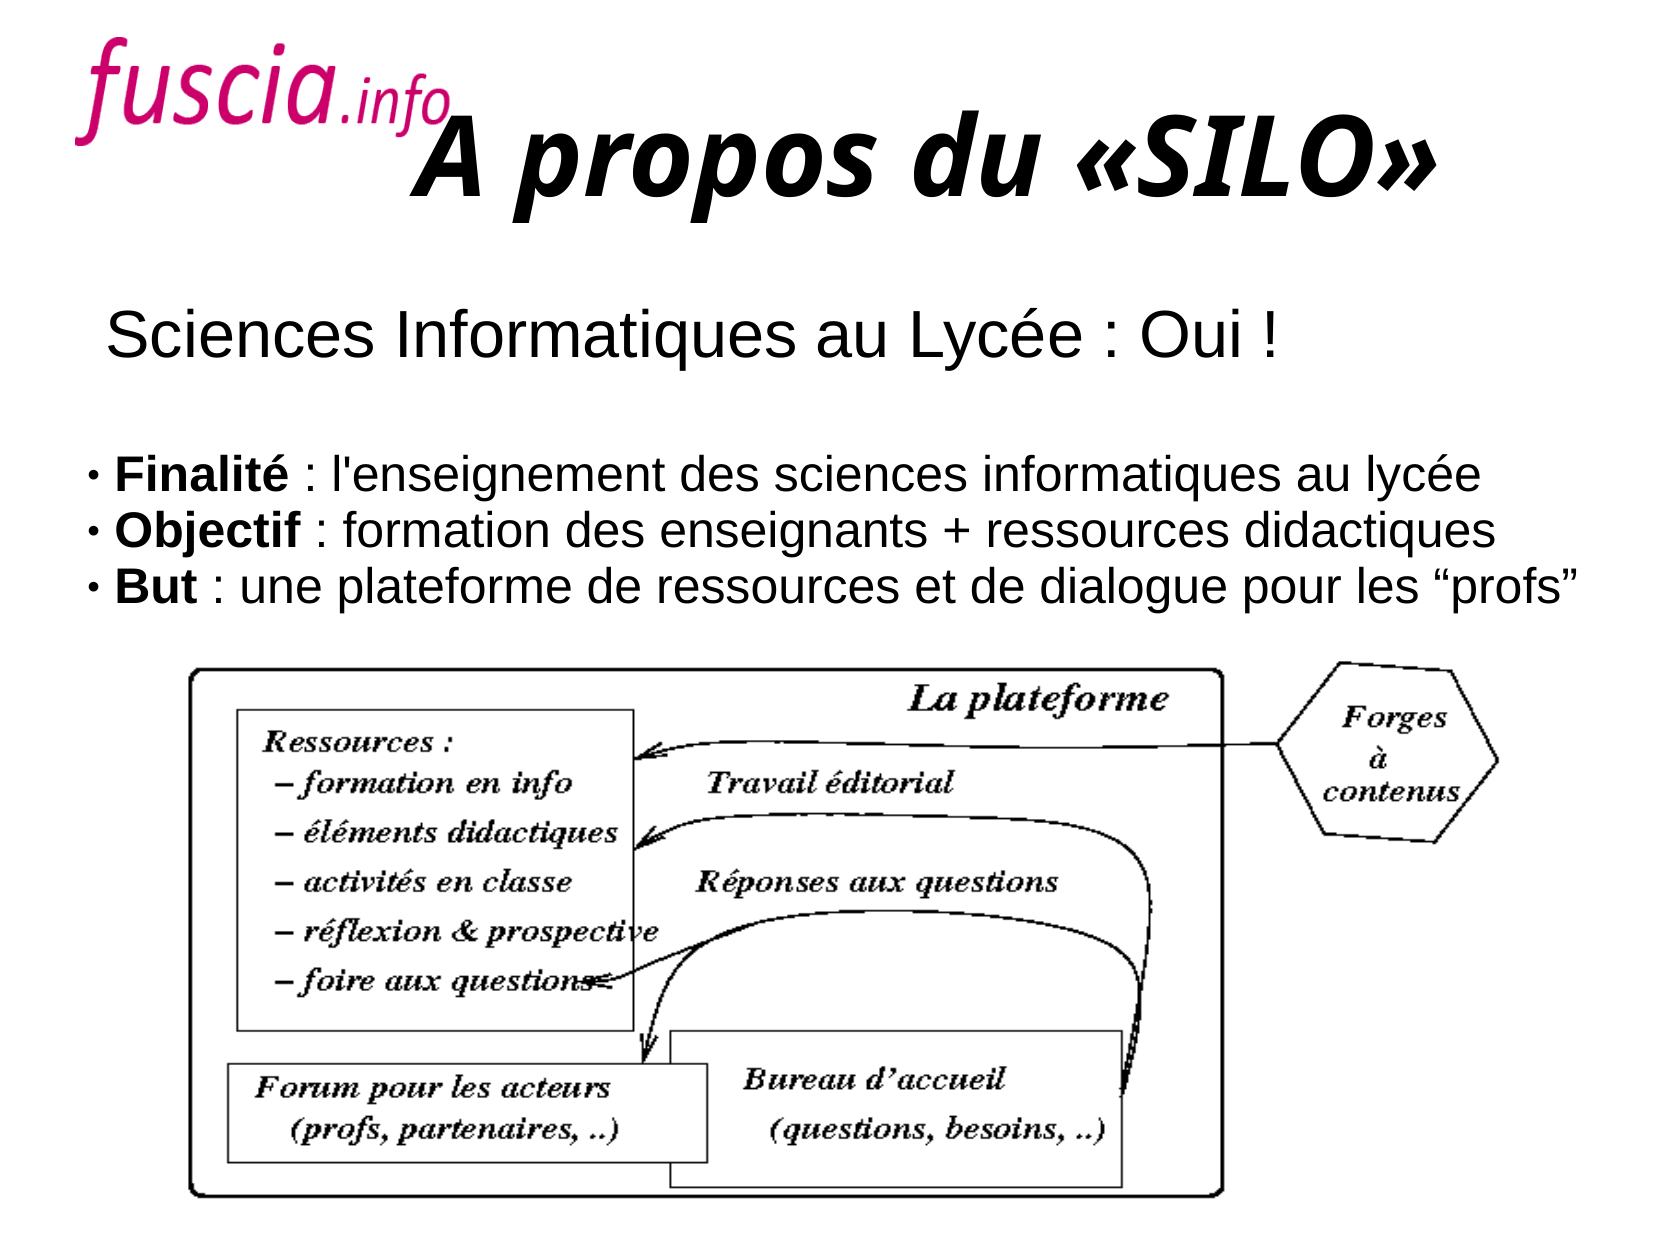

# A propos du «SILO»
 Sciences Informatiques au Lycée : Oui !
 Finalité : l'enseignement des sciences informatiques au lycée
 Objectif : formation des enseignants + ressources didactiques
 But : une plateforme de ressources et de dialogue pour les “profs”